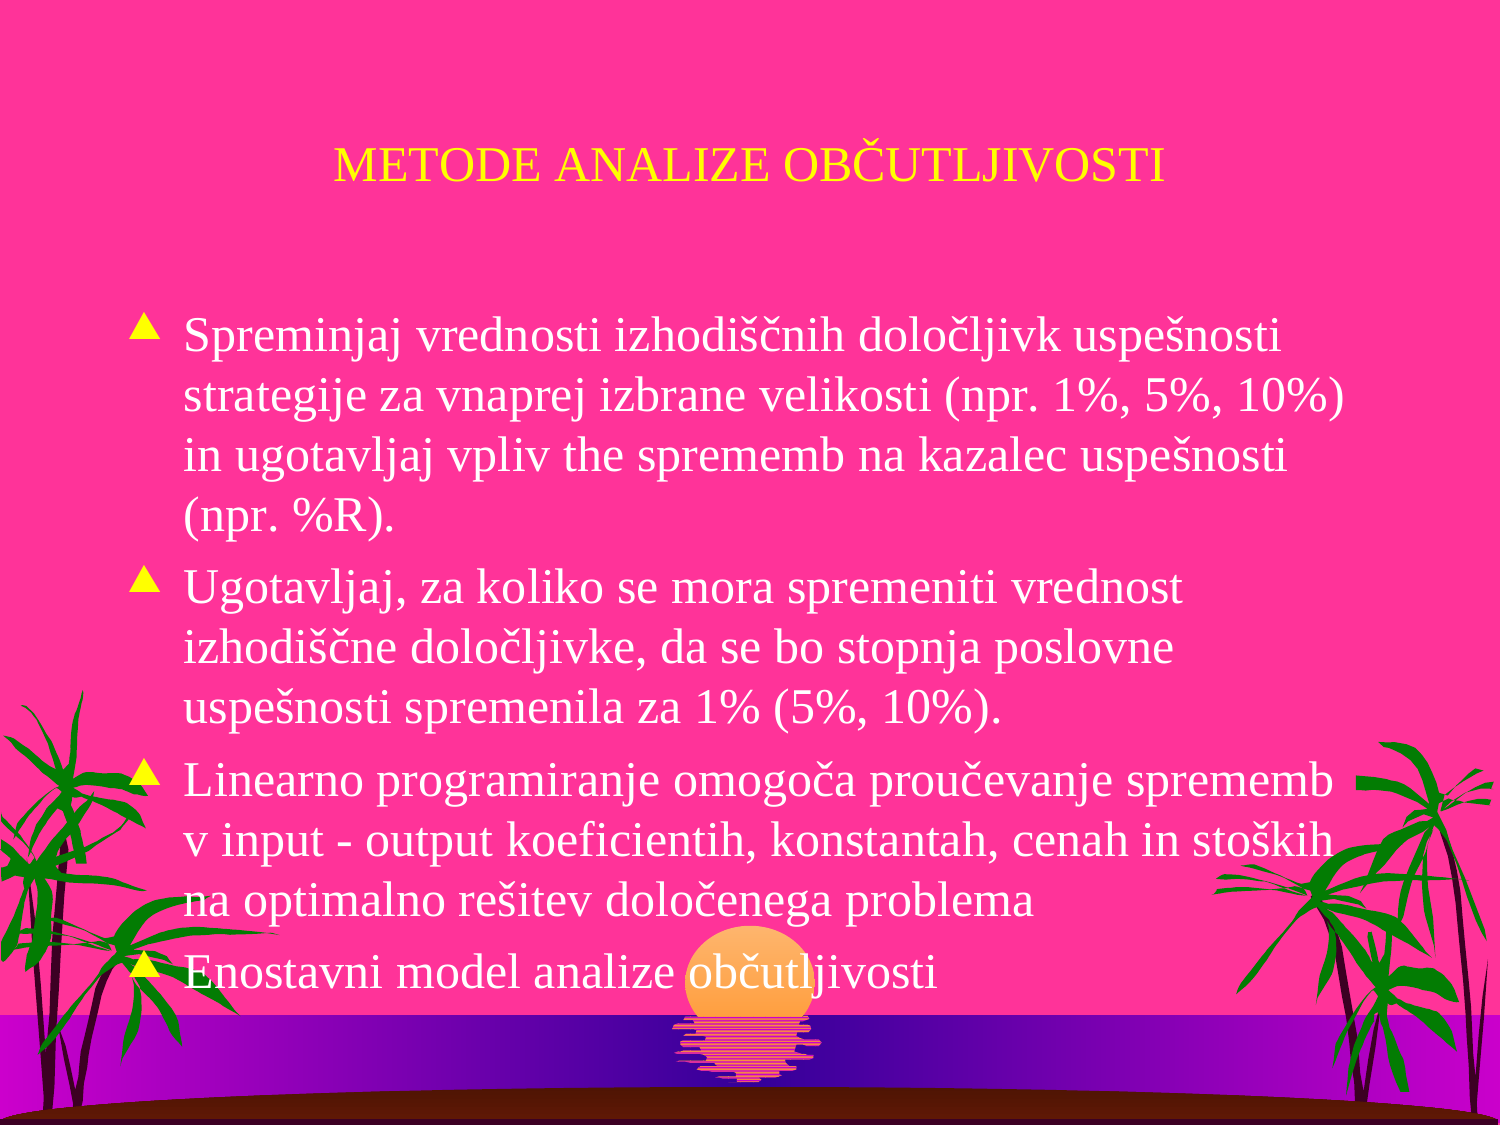

# METODE ANALIZE OBČUTLJIVOSTI
Spreminjaj vrednosti izhodiščnih določljivk uspešnosti strategije za vnaprej izbrane velikosti (npr. 1%, 5%, 10%) in ugotavljaj vpliv the sprememb na kazalec uspešnosti (npr. %R).
Ugotavljaj, za koliko se mora spremeniti vrednost izhodiščne določljivke, da se bo stopnja poslovne uspešnosti spremenila za 1% (5%, 10%).
Linearno programiranje omogoča proučevanje sprememb v input - output koeficientih, konstantah, cenah in stoških na optimalno rešitev določenega problema
Enostavni model analize občutljivosti